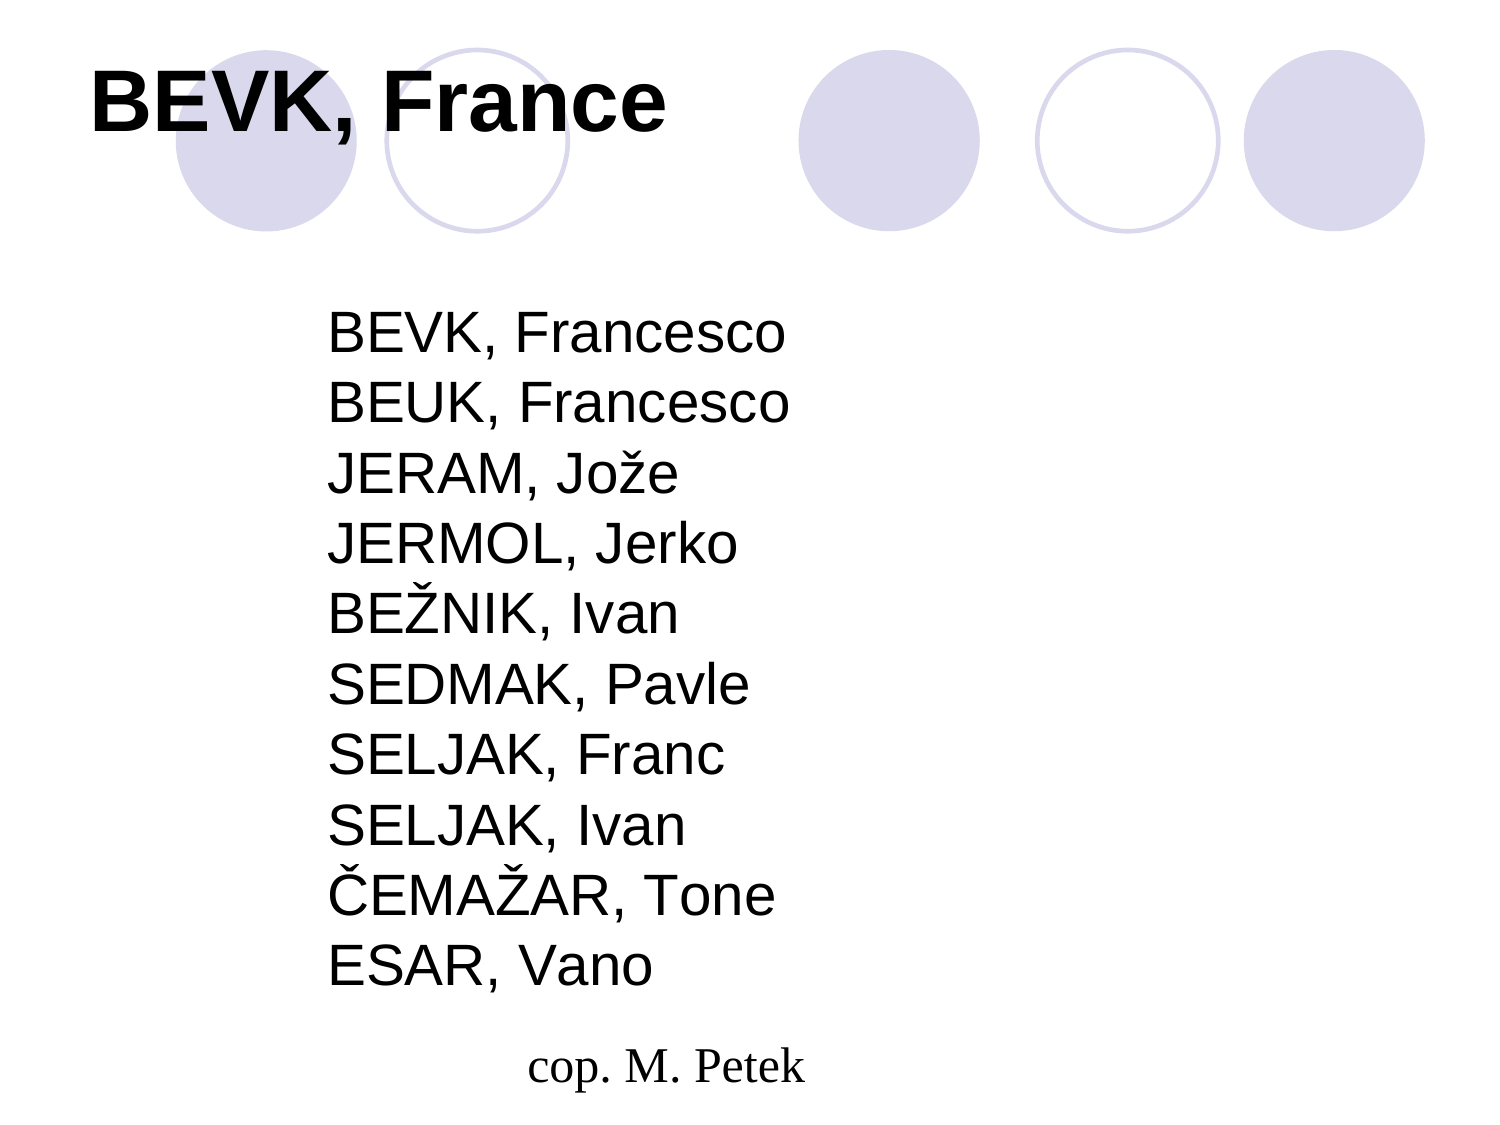

# BEVK, France
		BEVK, Francesco
		BEUK, Francesco
		JERAM, Jože
		JERMOL, Jerko
		BEŽNIK, Ivan
		SEDMAK, Pavle
		SELJAK, Franc
		SELJAK, Ivan
		ČEMAŽAR, Tone
		ESAR, Vano
cop. M. Petek